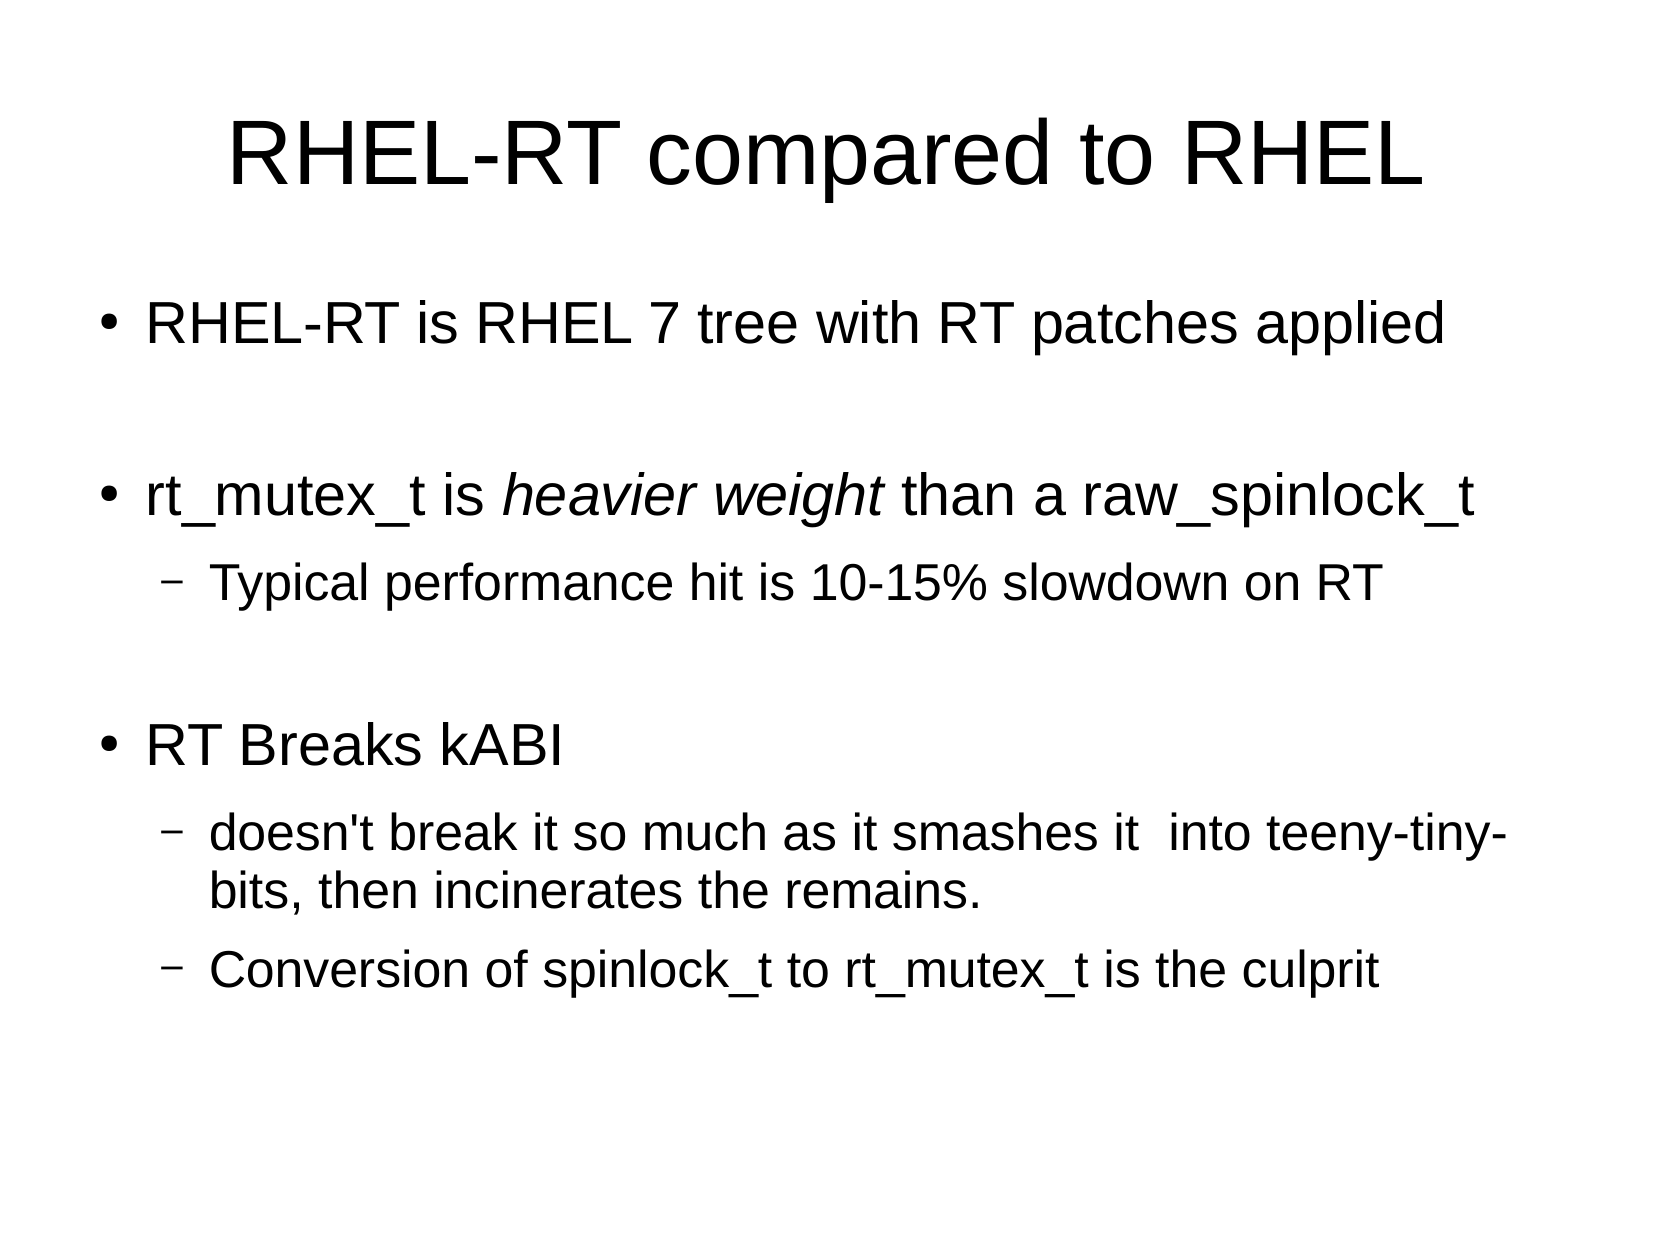

# RHEL-RT compared to RHEL
RHEL-RT is RHEL 7 tree with RT patches applied
rt_mutex_t is heavier weight than a raw_spinlock_t
Typical performance hit is 10-15% slowdown on RT
RT Breaks kABI
doesn't break it so much as it smashes it into teeny-tiny-bits, then incinerates the remains.
Conversion of spinlock_t to rt_mutex_t is the culprit